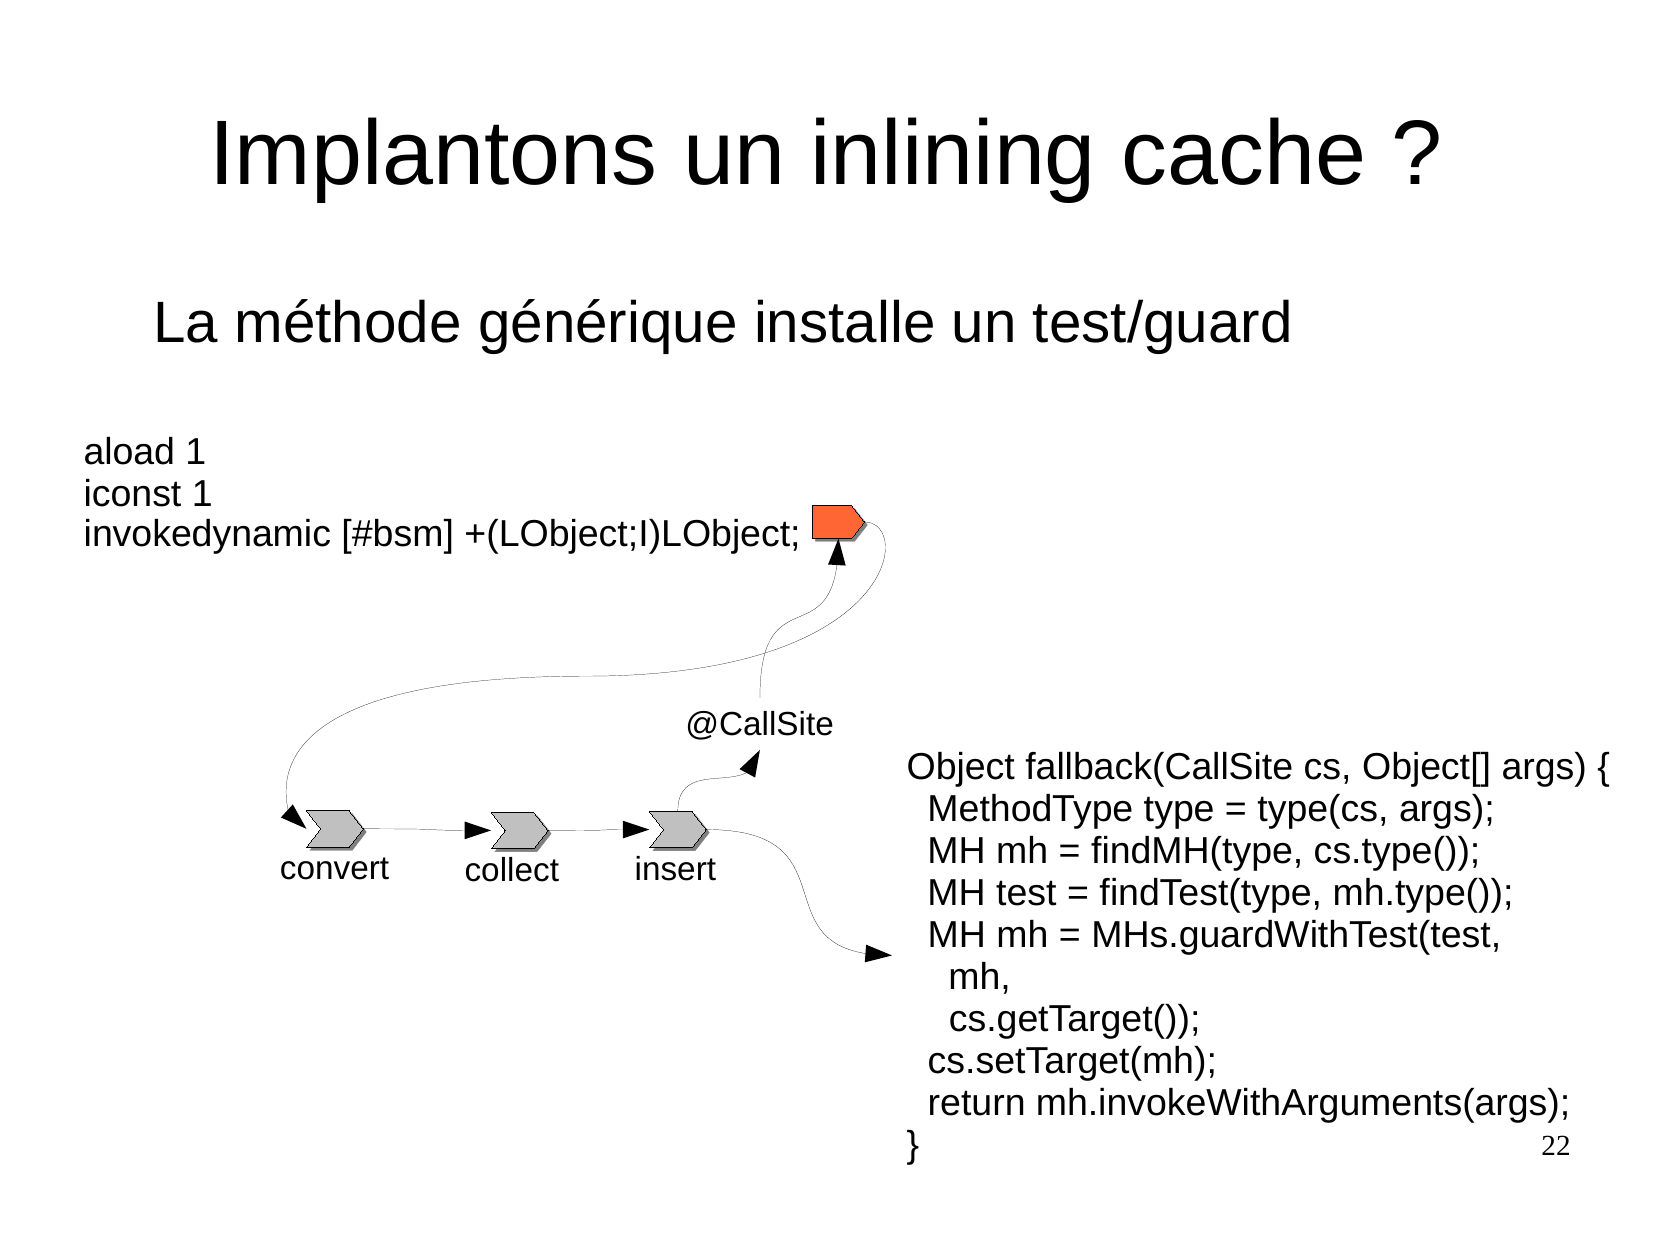

# Implantons un inlining cache ?
La méthode générique installe un test/guard
aload 1
iconst 1
invokedynamic [#bsm] +(LObject;I)LObject;
@CallSite
Object fallback(CallSite cs, Object[] args) {
 MethodType type = type(cs, args);
 MH mh = findMH(type, cs.type());
 MH test = findTest(type, mh.type());
 MH mh = MHs.guardWithTest(test,
 mh,
 cs.getTarget());
 cs.setTarget(mh);
 return mh.invokeWithArguments(args);
}
convert
insert
collect
22